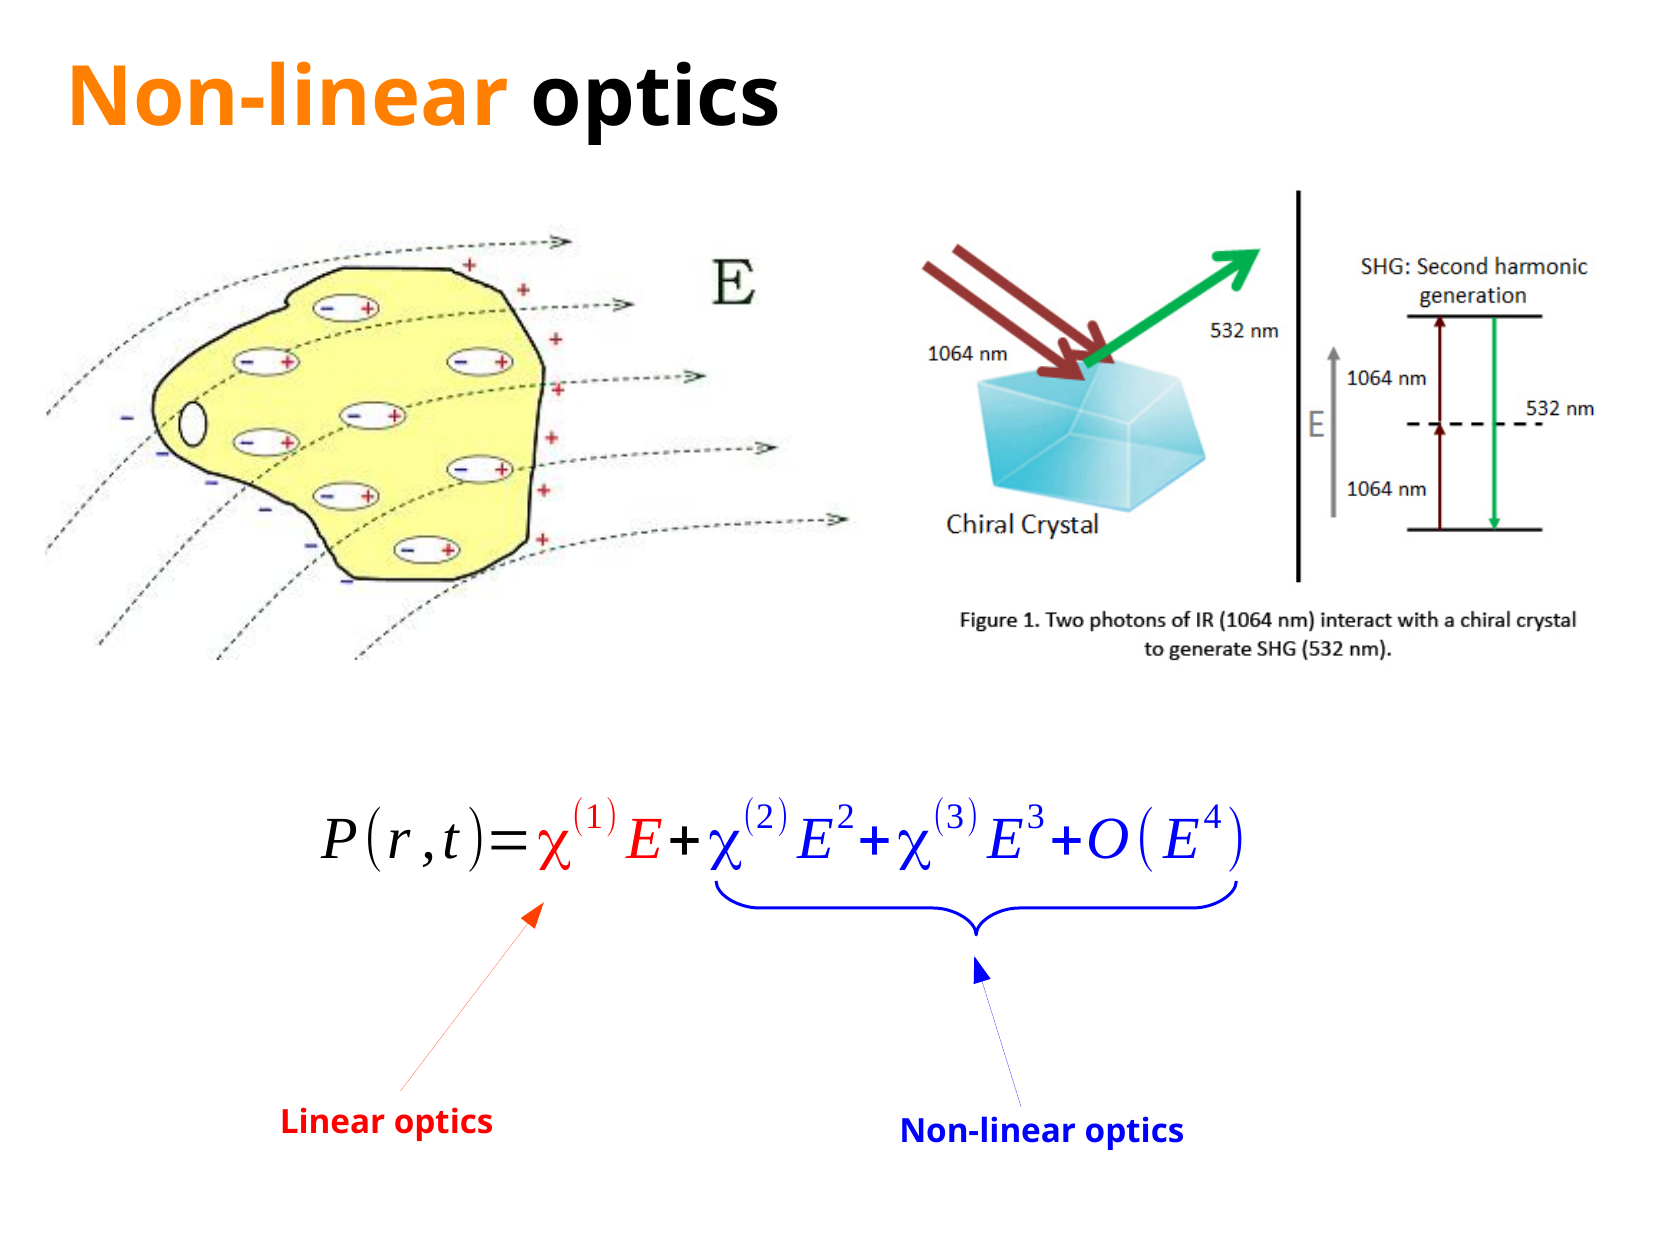

# Non-linear optics
Linear optics
Non-linear optics